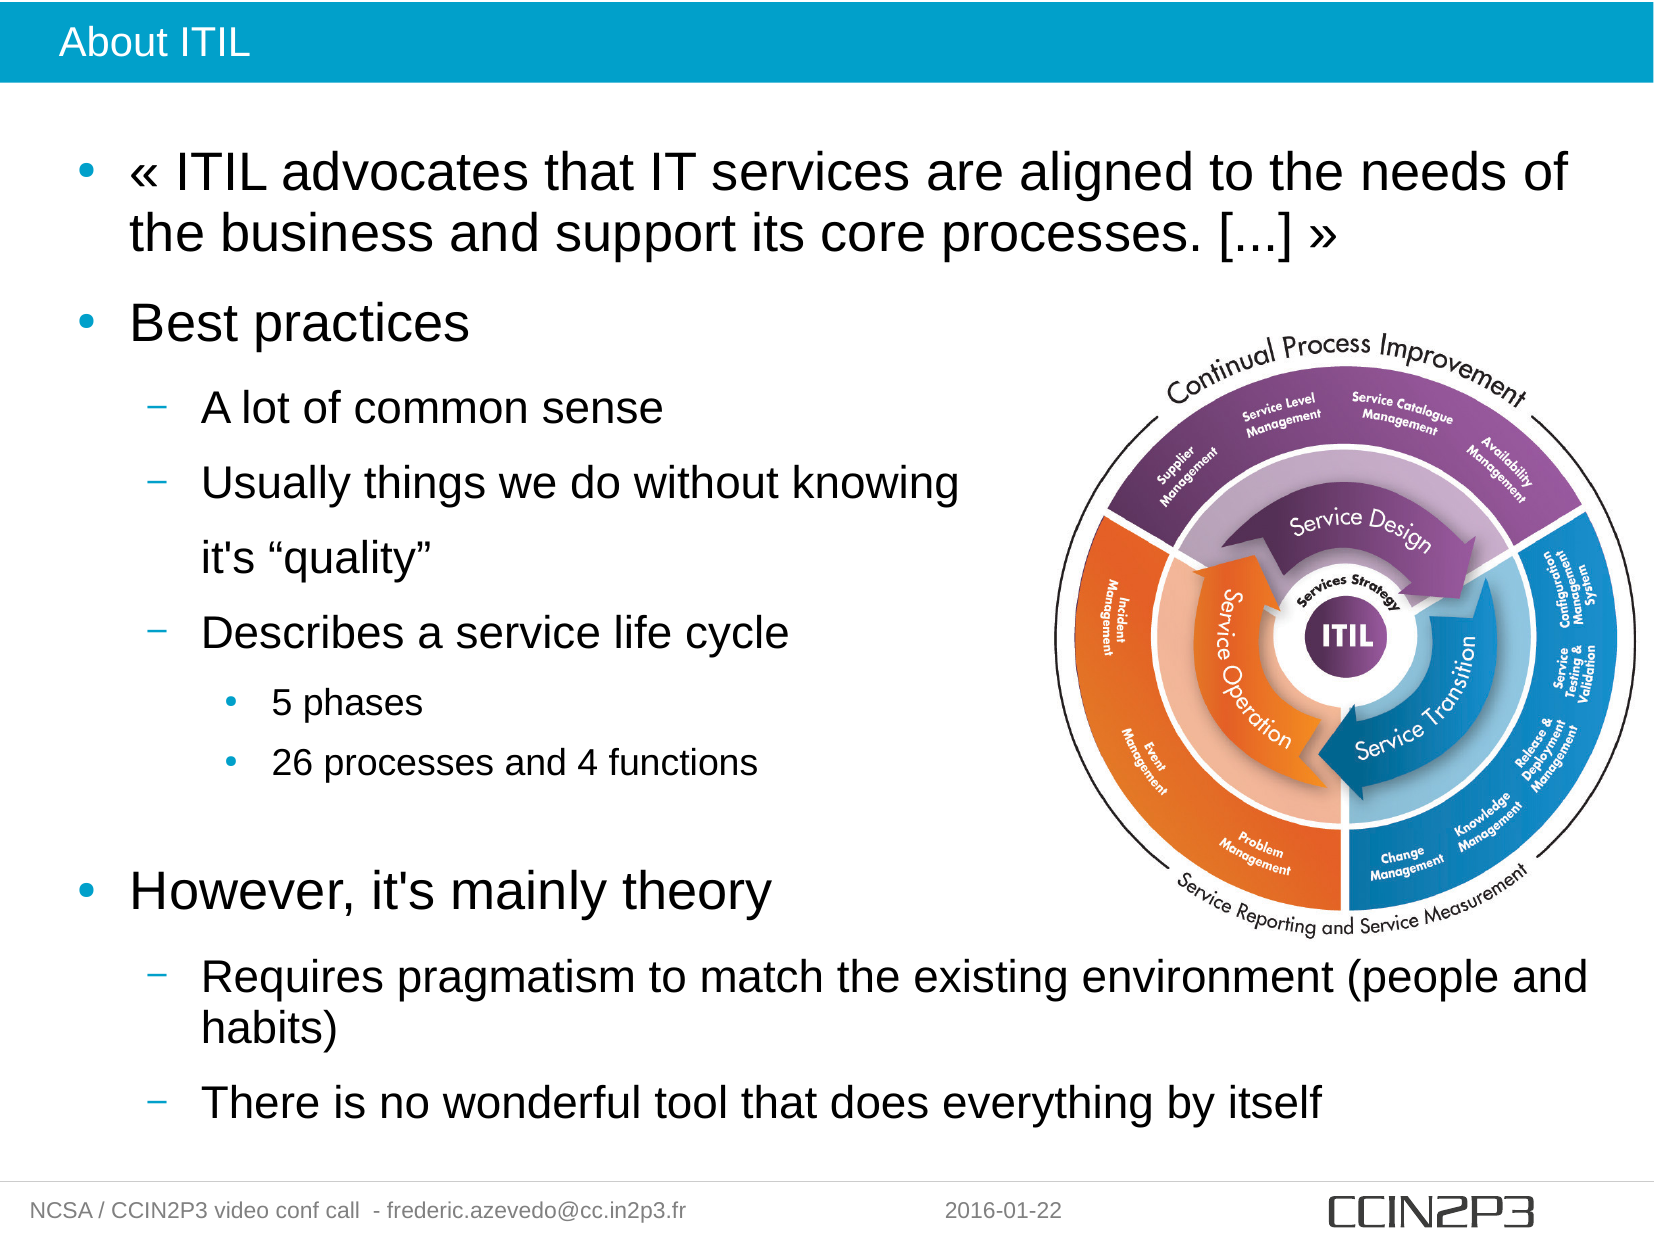

# About ITIL
« ITIL advocates that IT services are aligned to the needs of the business and support its core processes. [...] »
Best practices
A lot of common sense
Usually things we do without knowing
it's “quality”
Describes a service life cycle
5 phases
26 processes and 4 functions
However, it's mainly theory
Requires pragmatism to match the existing environment (people and habits)
There is no wonderful tool that does everything by itself
NCSA / CCIN2P3 video conf call - frederic.azevedo@cc.in2p3.fr
2016-01-22